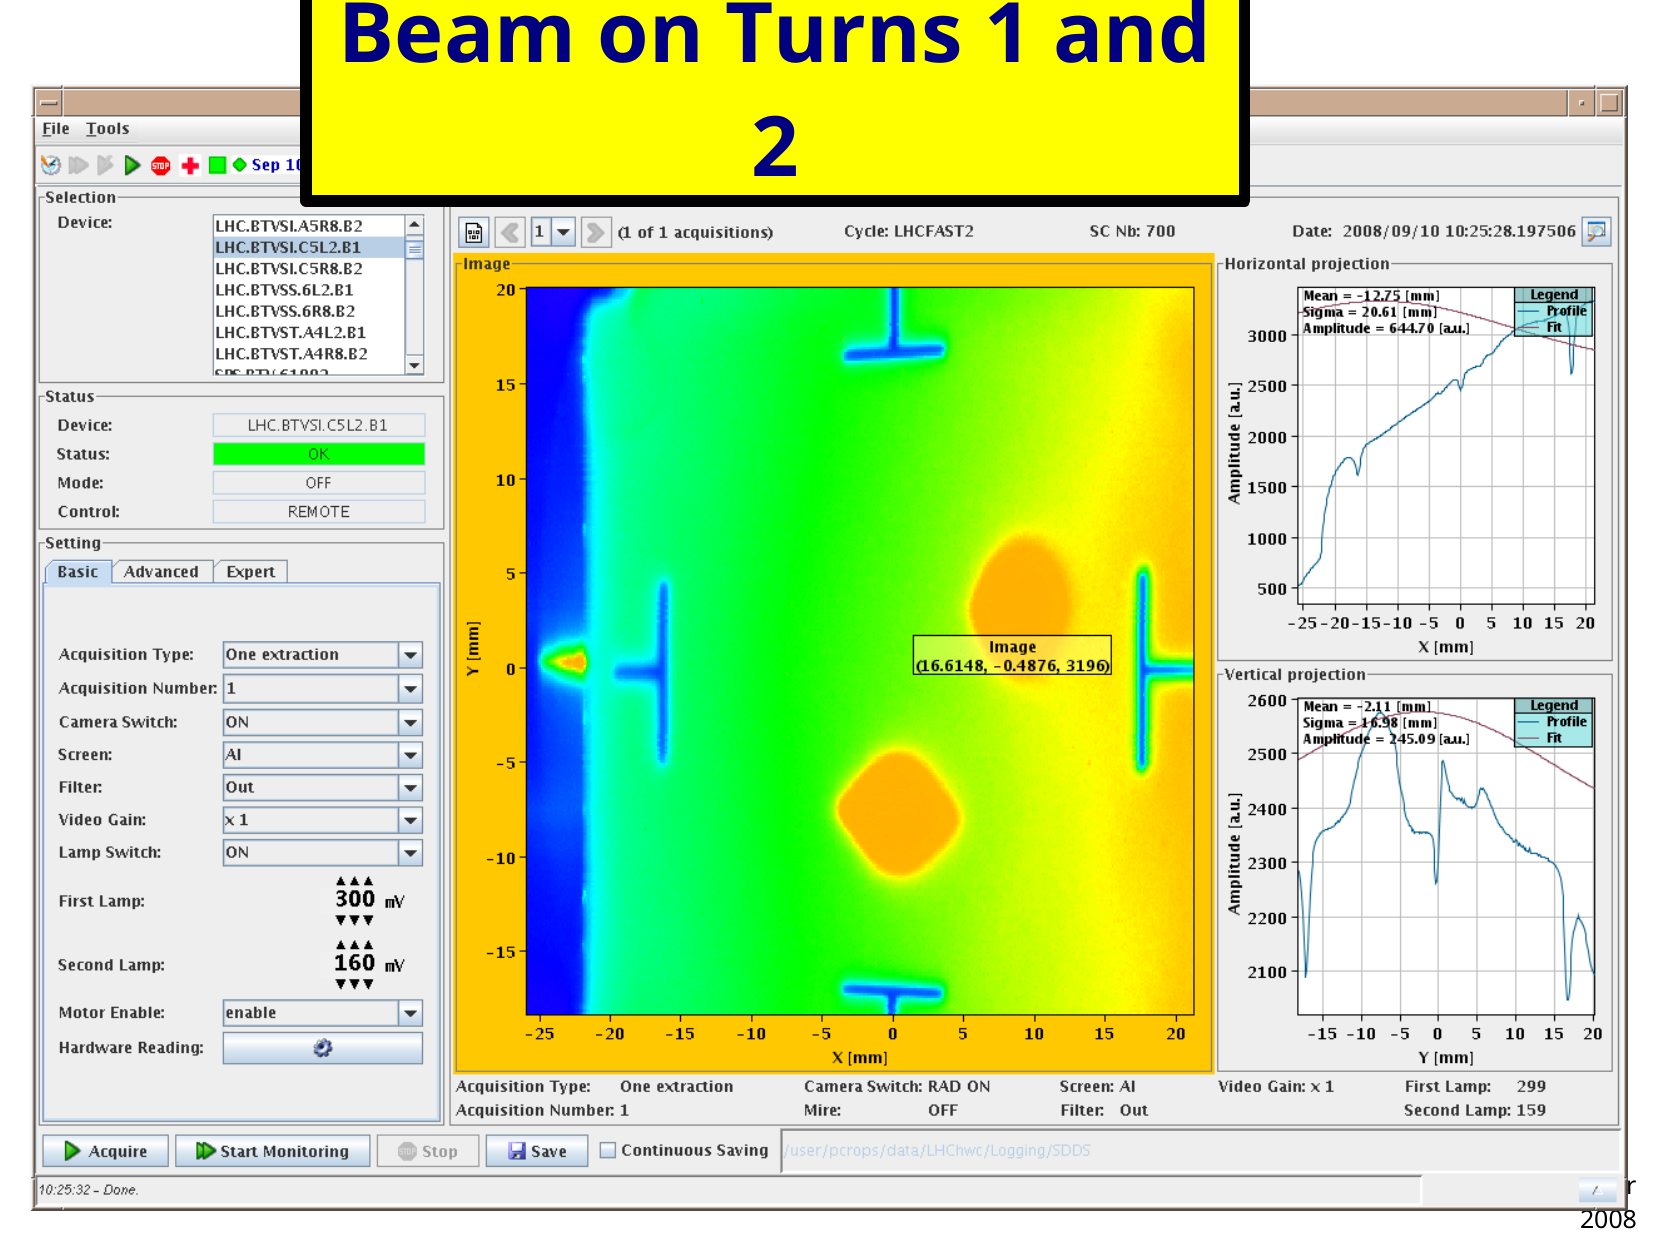

# Beam on Turns 1 and 2
14